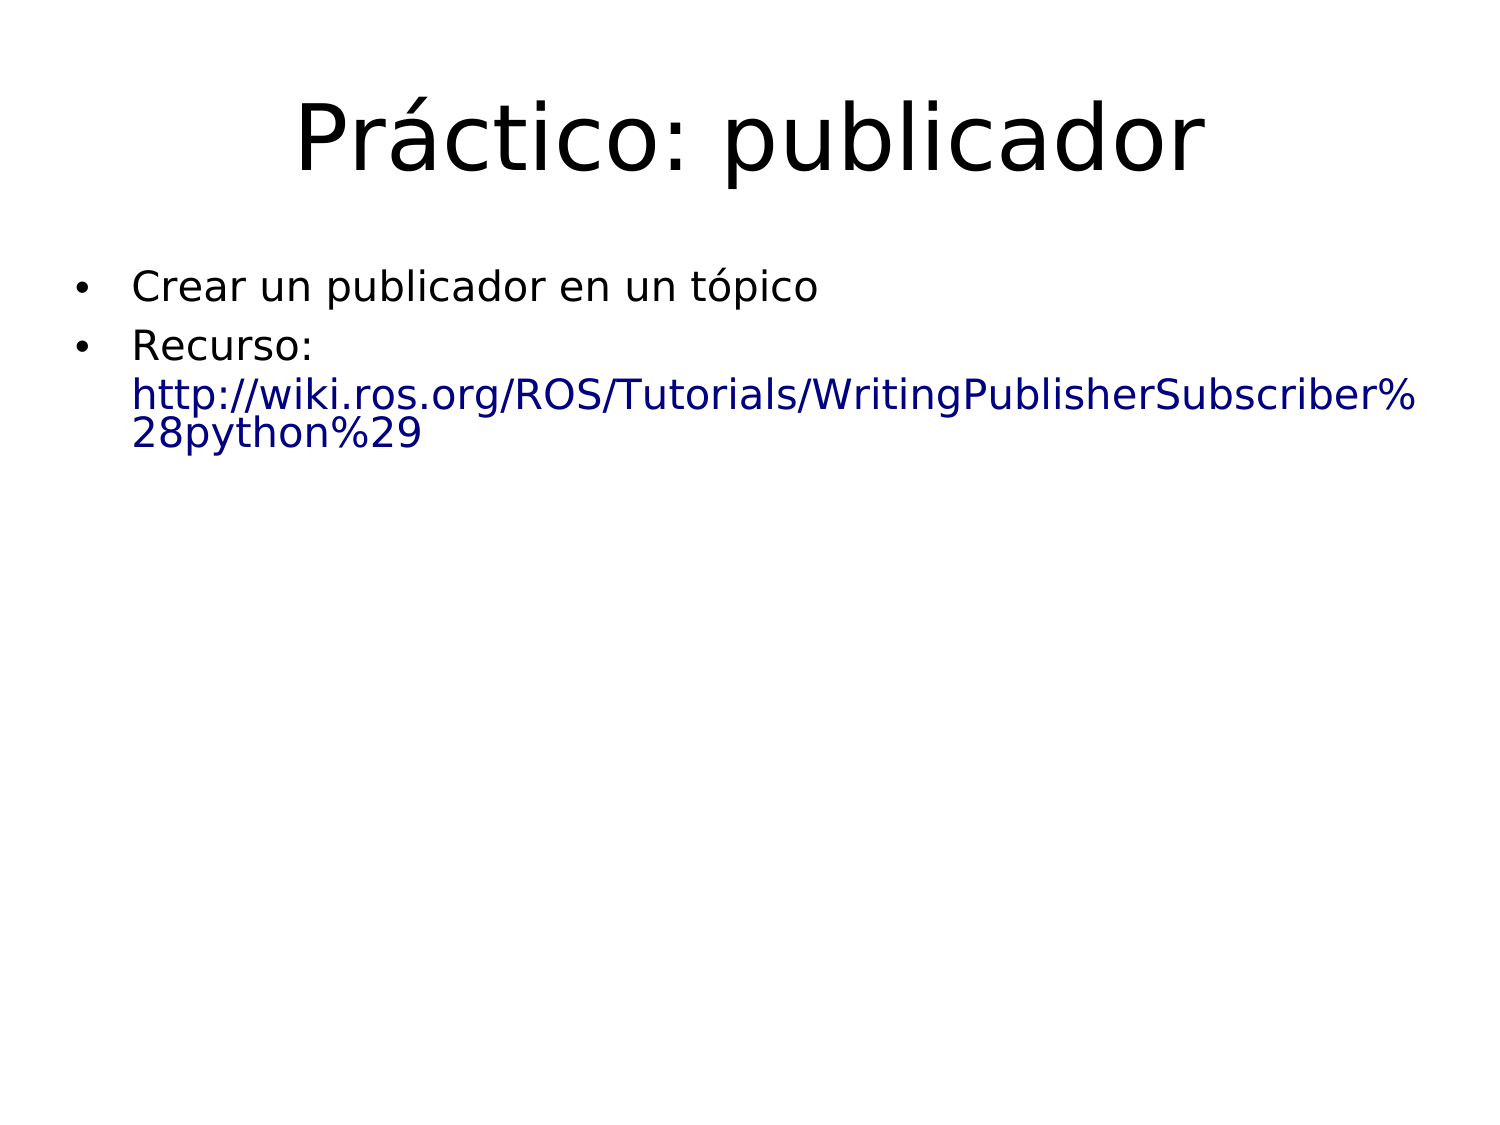

# Práctico: publicador
Crear un publicador en un tópico
Recurso: http://wiki.ros.org/ROS/Tutorials/WritingPublisherSubscriber%28python%29